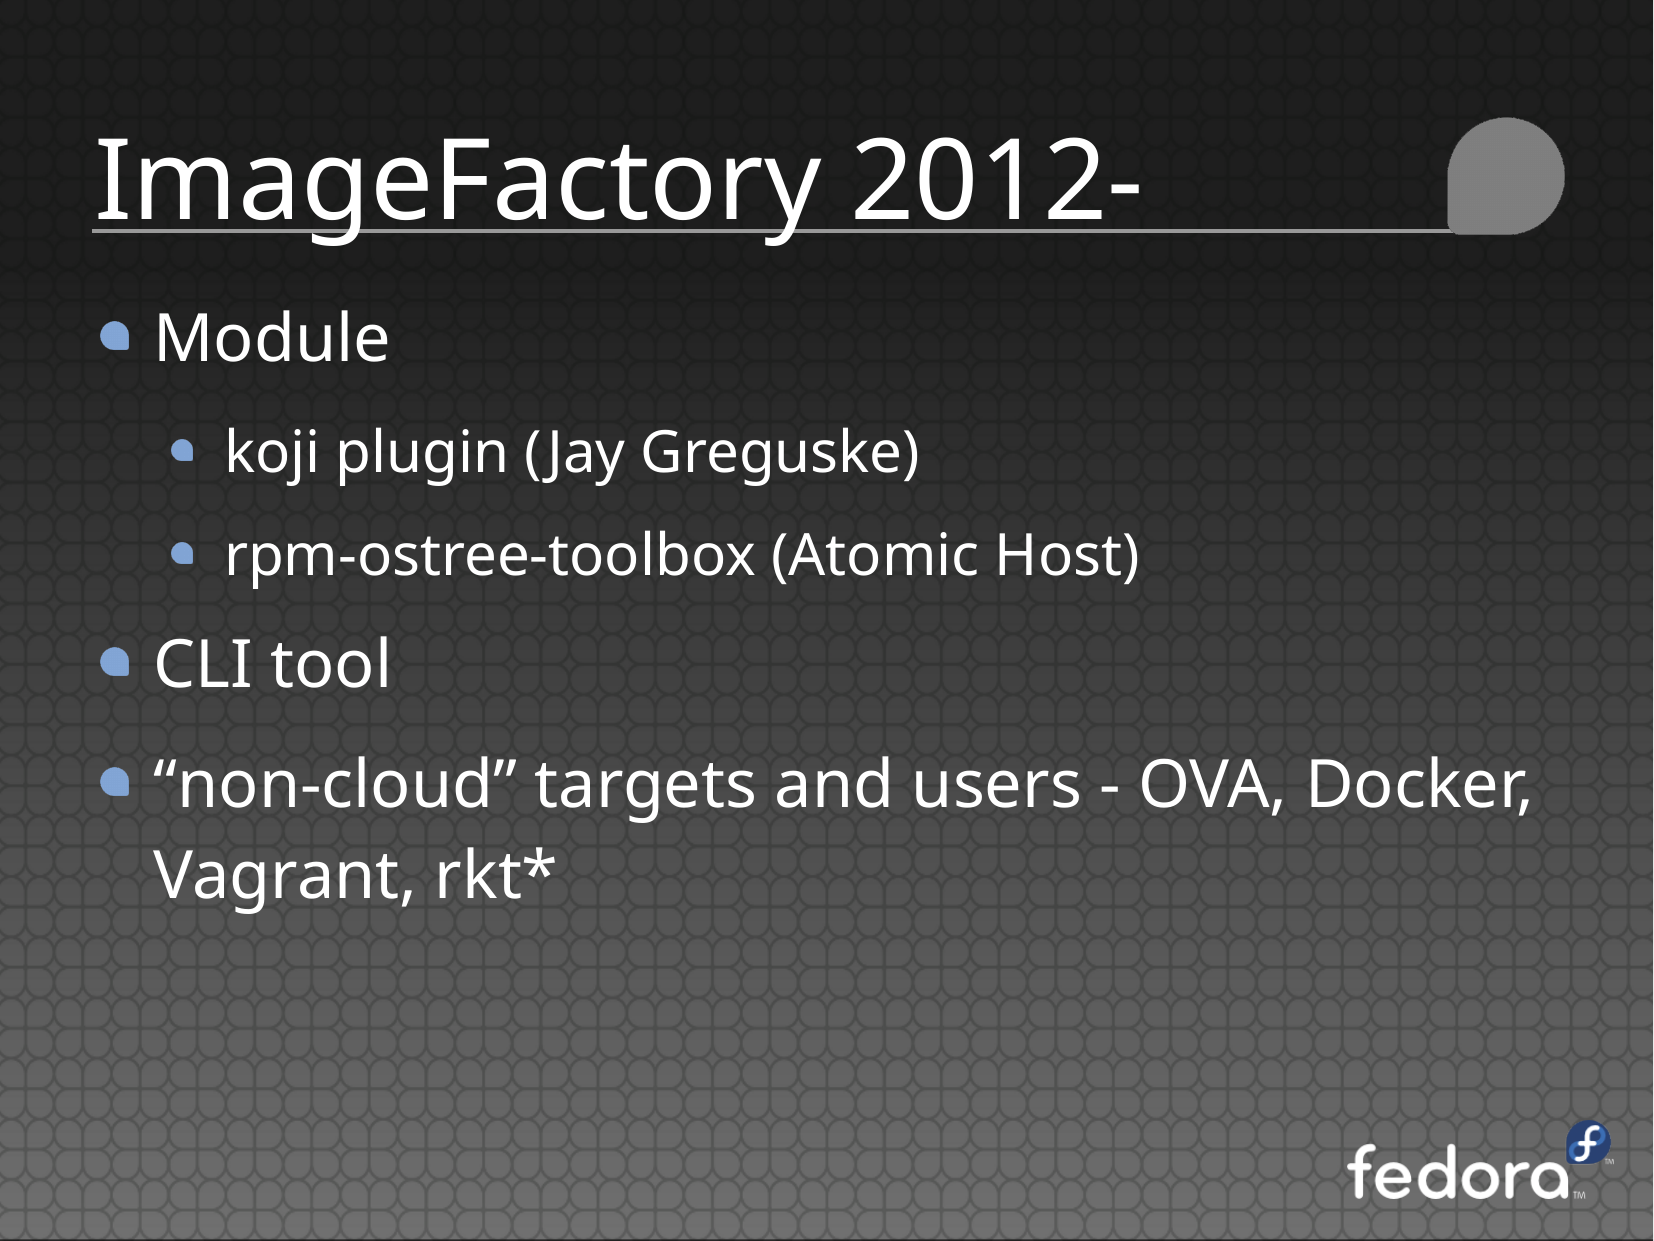

ImageFactory 2012-
# Module
koji plugin (Jay Greguske)
rpm-ostree-toolbox (Atomic Host)
CLI tool
“non-cloud” targets and users - OVA, Docker, Vagrant, rkt*